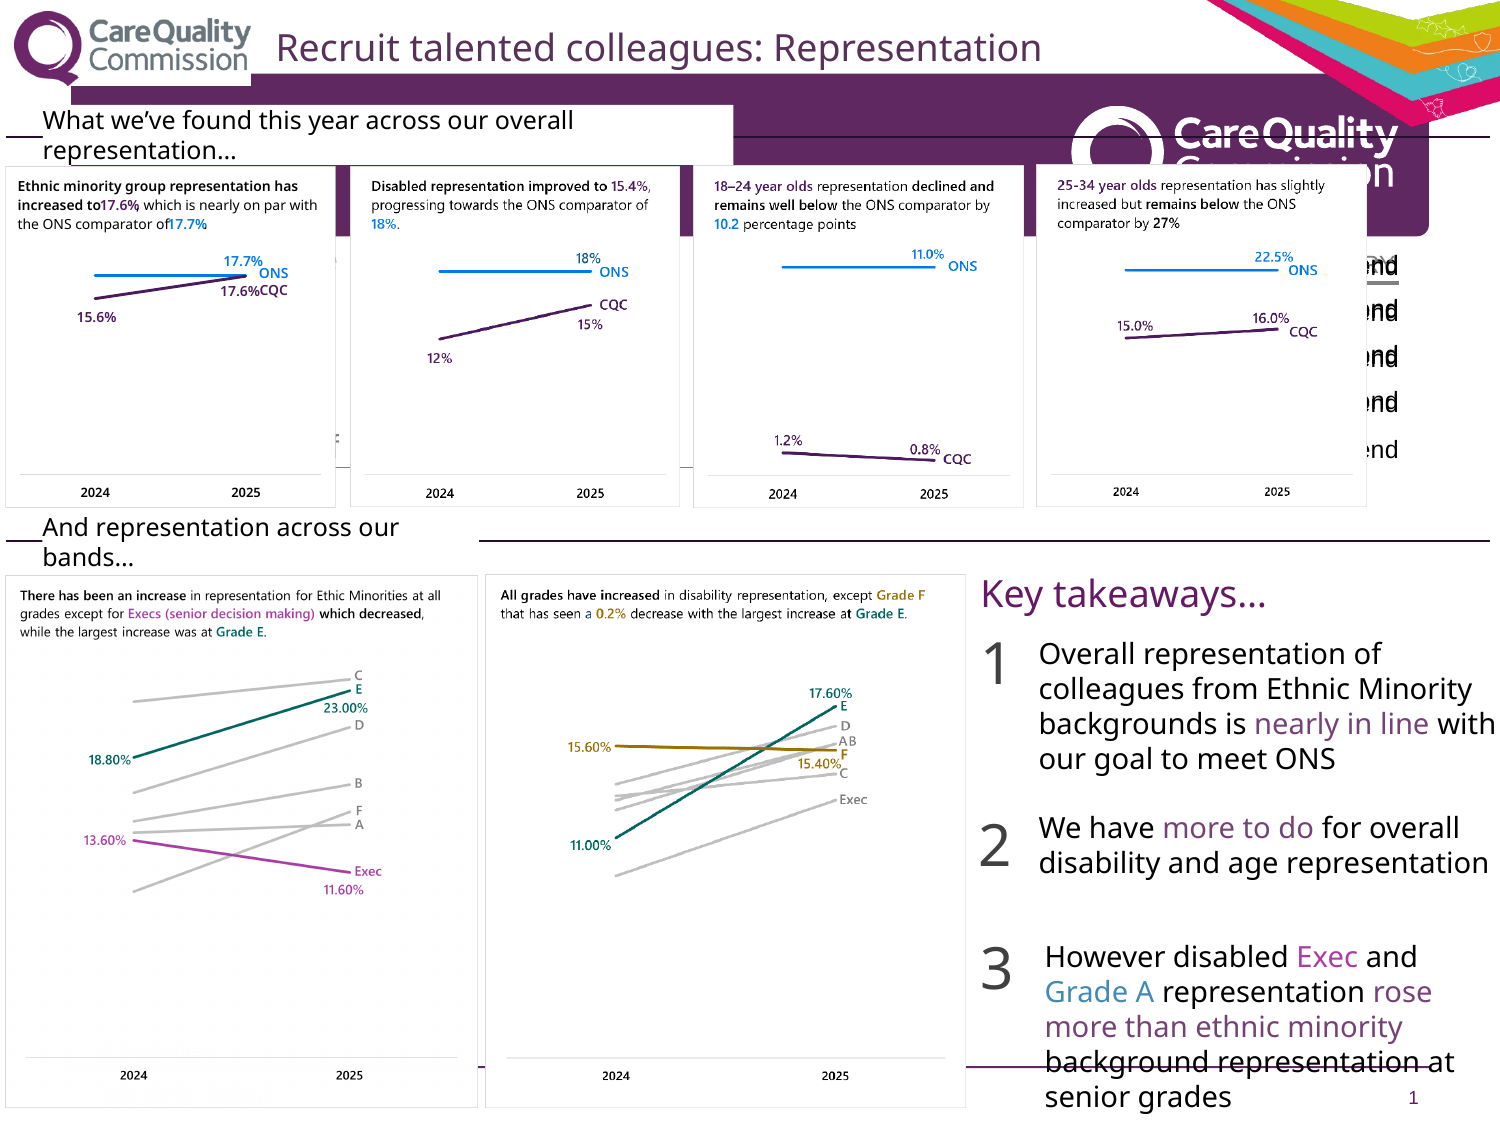

Recruit talented colleagues: Representation
# What we’ve found this year across our overall representation…
And representation across our bands…
Key takeaways…
1
Overall representation of colleagues from Ethnic Minority backgrounds is nearly in line with our goal to meet ONS
2
We have more to do for overall disability and age representation
3
However disabled Exec and Grade A representation rose more than ethnic minority background representation at senior grades